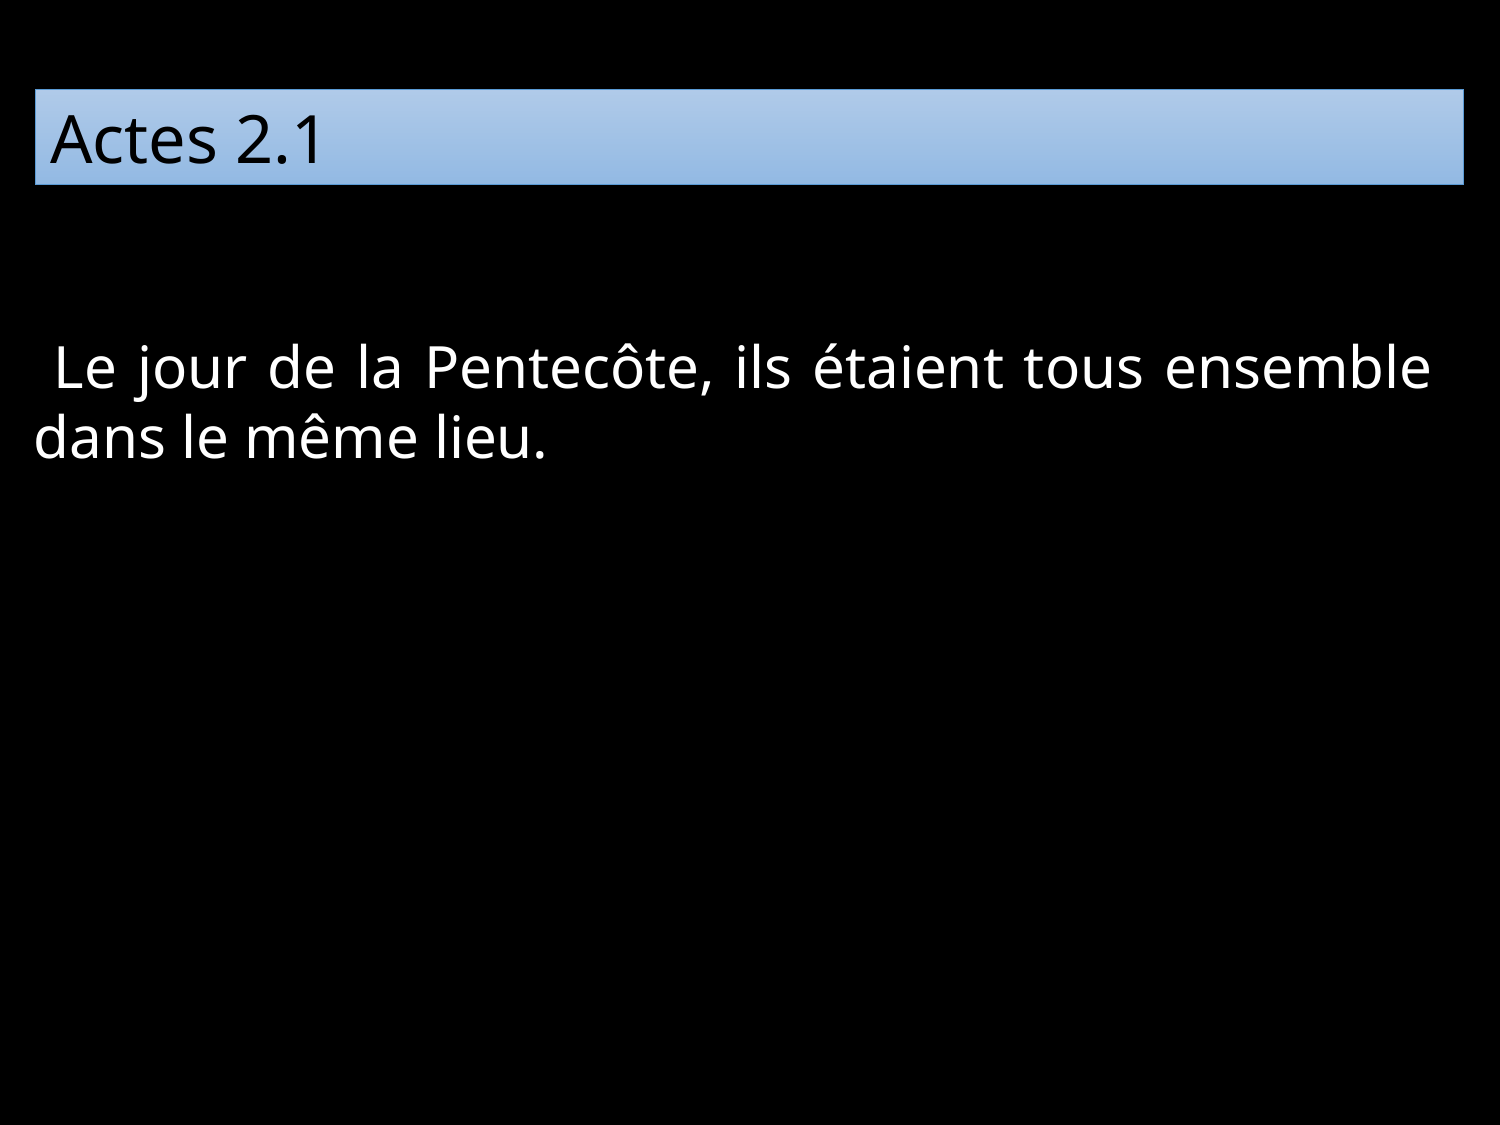

Actes 2.1
 Le jour de la Pentecôte, ils étaient tous ensemble dans le même lieu.